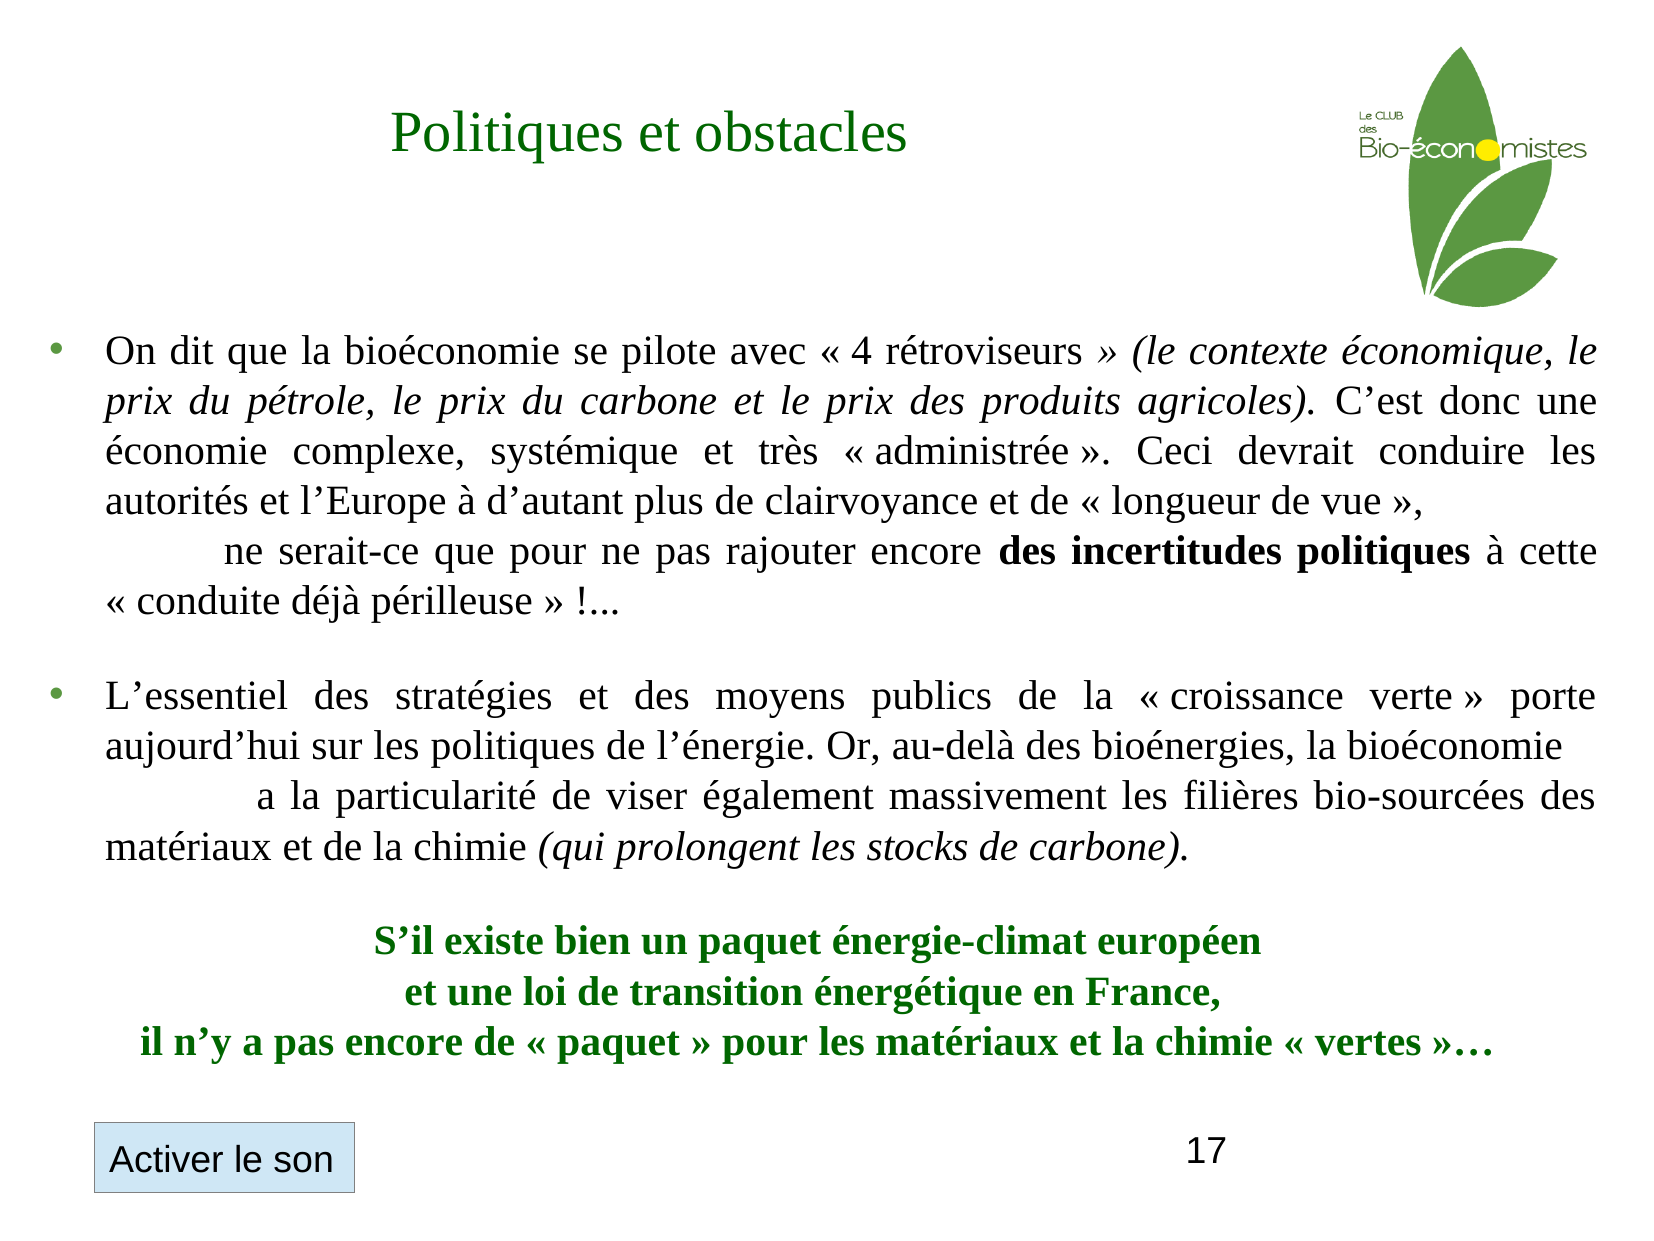

Politiques et obstacles
On dit que la bioéconomie se pilote avec « 4 rétroviseurs » (le contexte économique, le prix du pétrole, le prix du carbone et le prix des produits agricoles). C’est donc une économie complexe, systémique et très « administrée ». Ceci devrait conduire les autorités et l’Europe à d’autant plus de clairvoyance et de « longueur de vue », ne serait-ce que pour ne pas rajouter encore des incertitudes politiques à cette « conduite déjà périlleuse » !...
L’essentiel des stratégies et des moyens publics de la « croissance verte » porte aujourd’hui sur les politiques de l’énergie. Or, au-delà des bioénergies, la bioéconomie a la particularité de viser également massivement les filières bio-sourcées des matériaux et de la chimie (qui prolongent les stocks de carbone).
S’il existe bien un paquet énergie-climat européen
et une loi de transition énergétique en France,
il n’y a pas encore de « paquet » pour les matériaux et la chimie « vertes »…
Activer le son